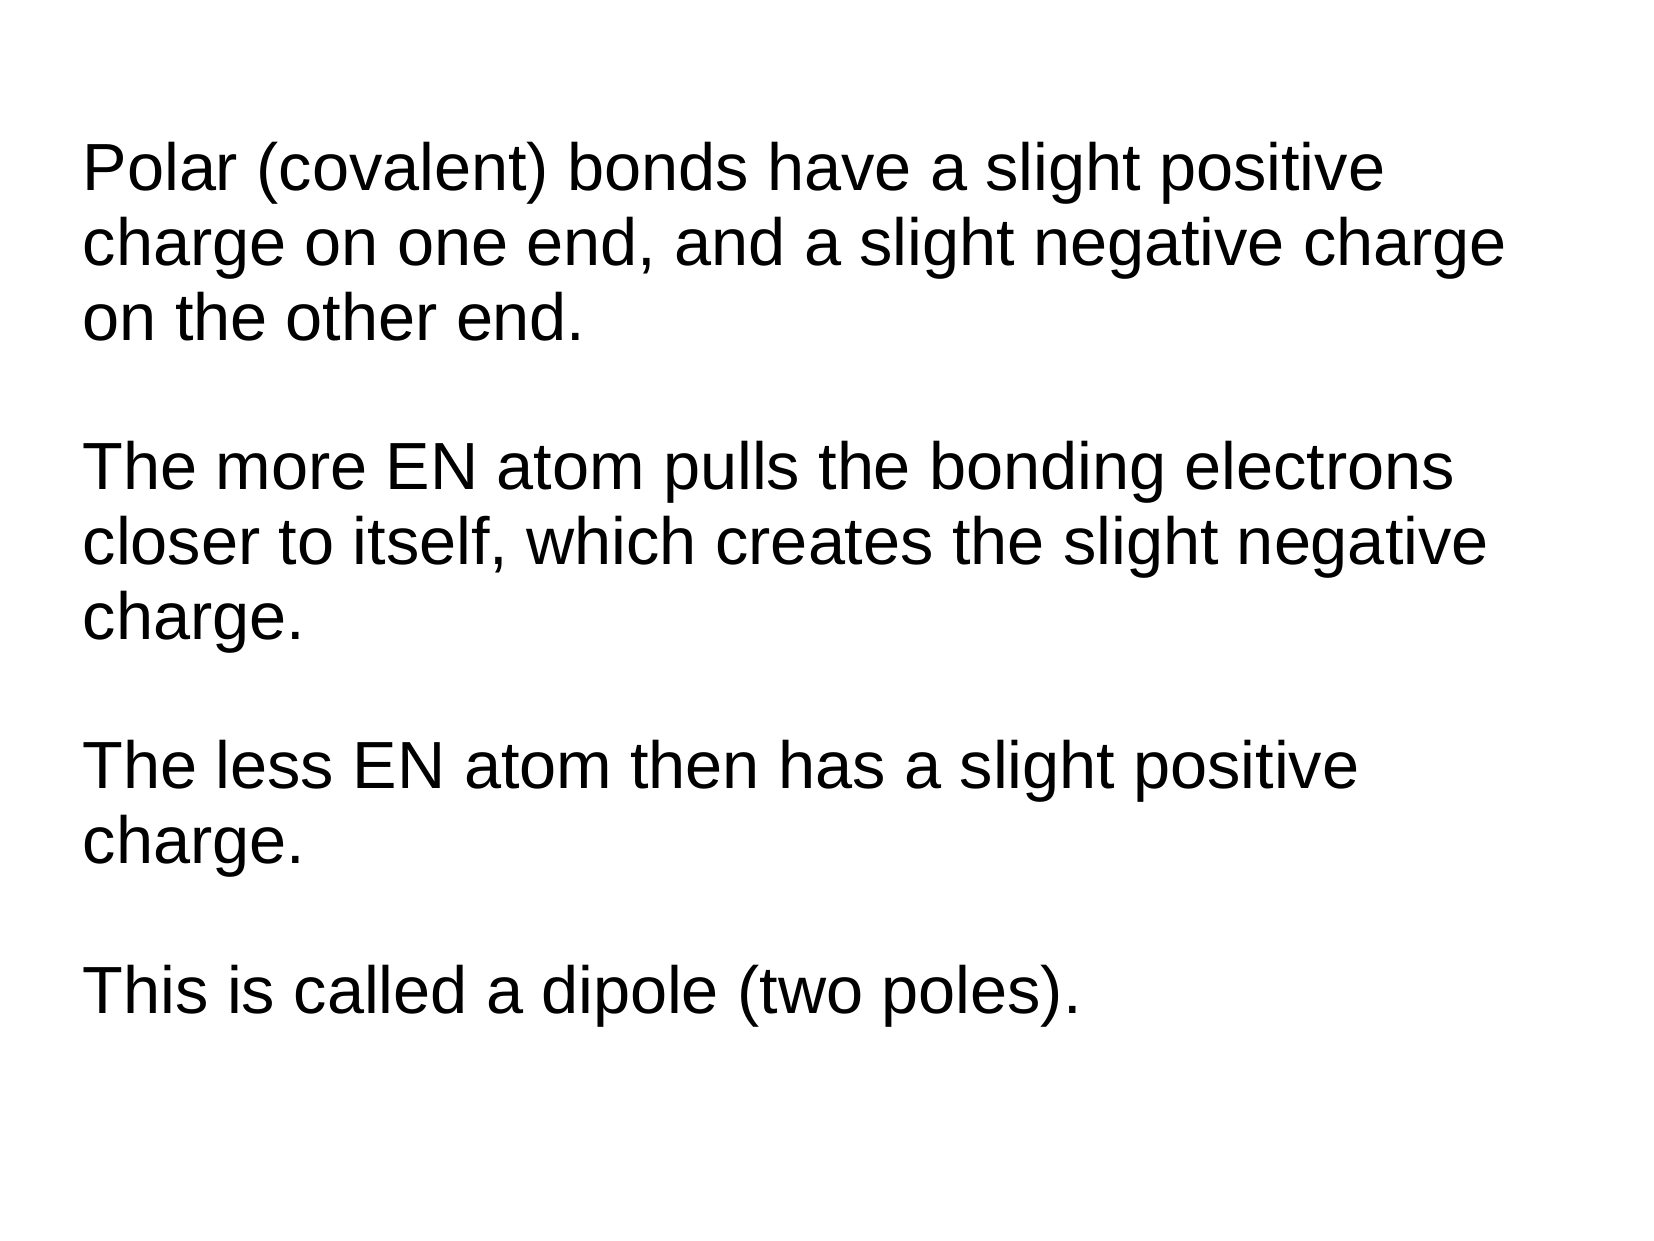

# Polar (covalent) bonds have a slight positive charge on one end, and a slight negative charge on the other end.
The more EN atom pulls the bonding electrons closer to itself, which creates the slight negative charge.
The less EN atom then has a slight positive charge.
This is called a dipole (two poles).